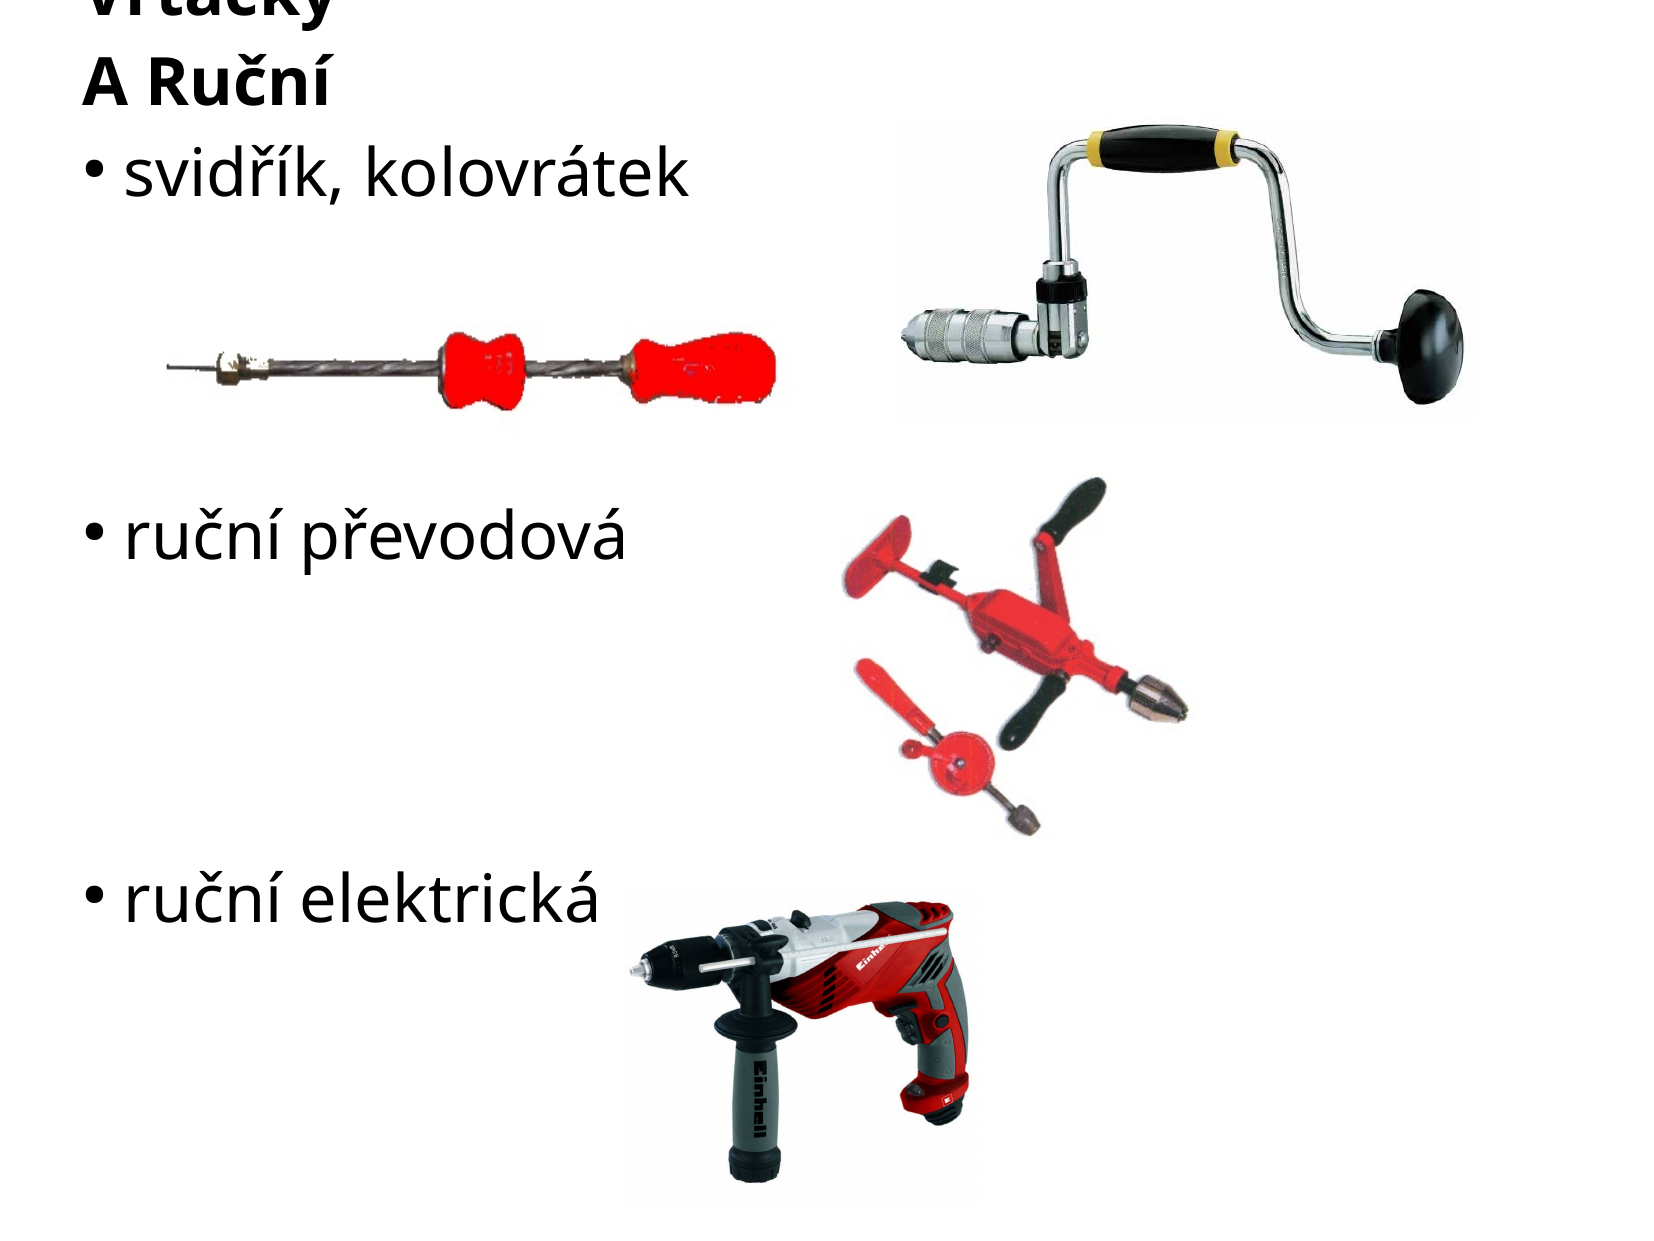

# Vrtačky
A Ruční
 svidřík, kolovrátek
 ruční převodová
 ruční elektrická